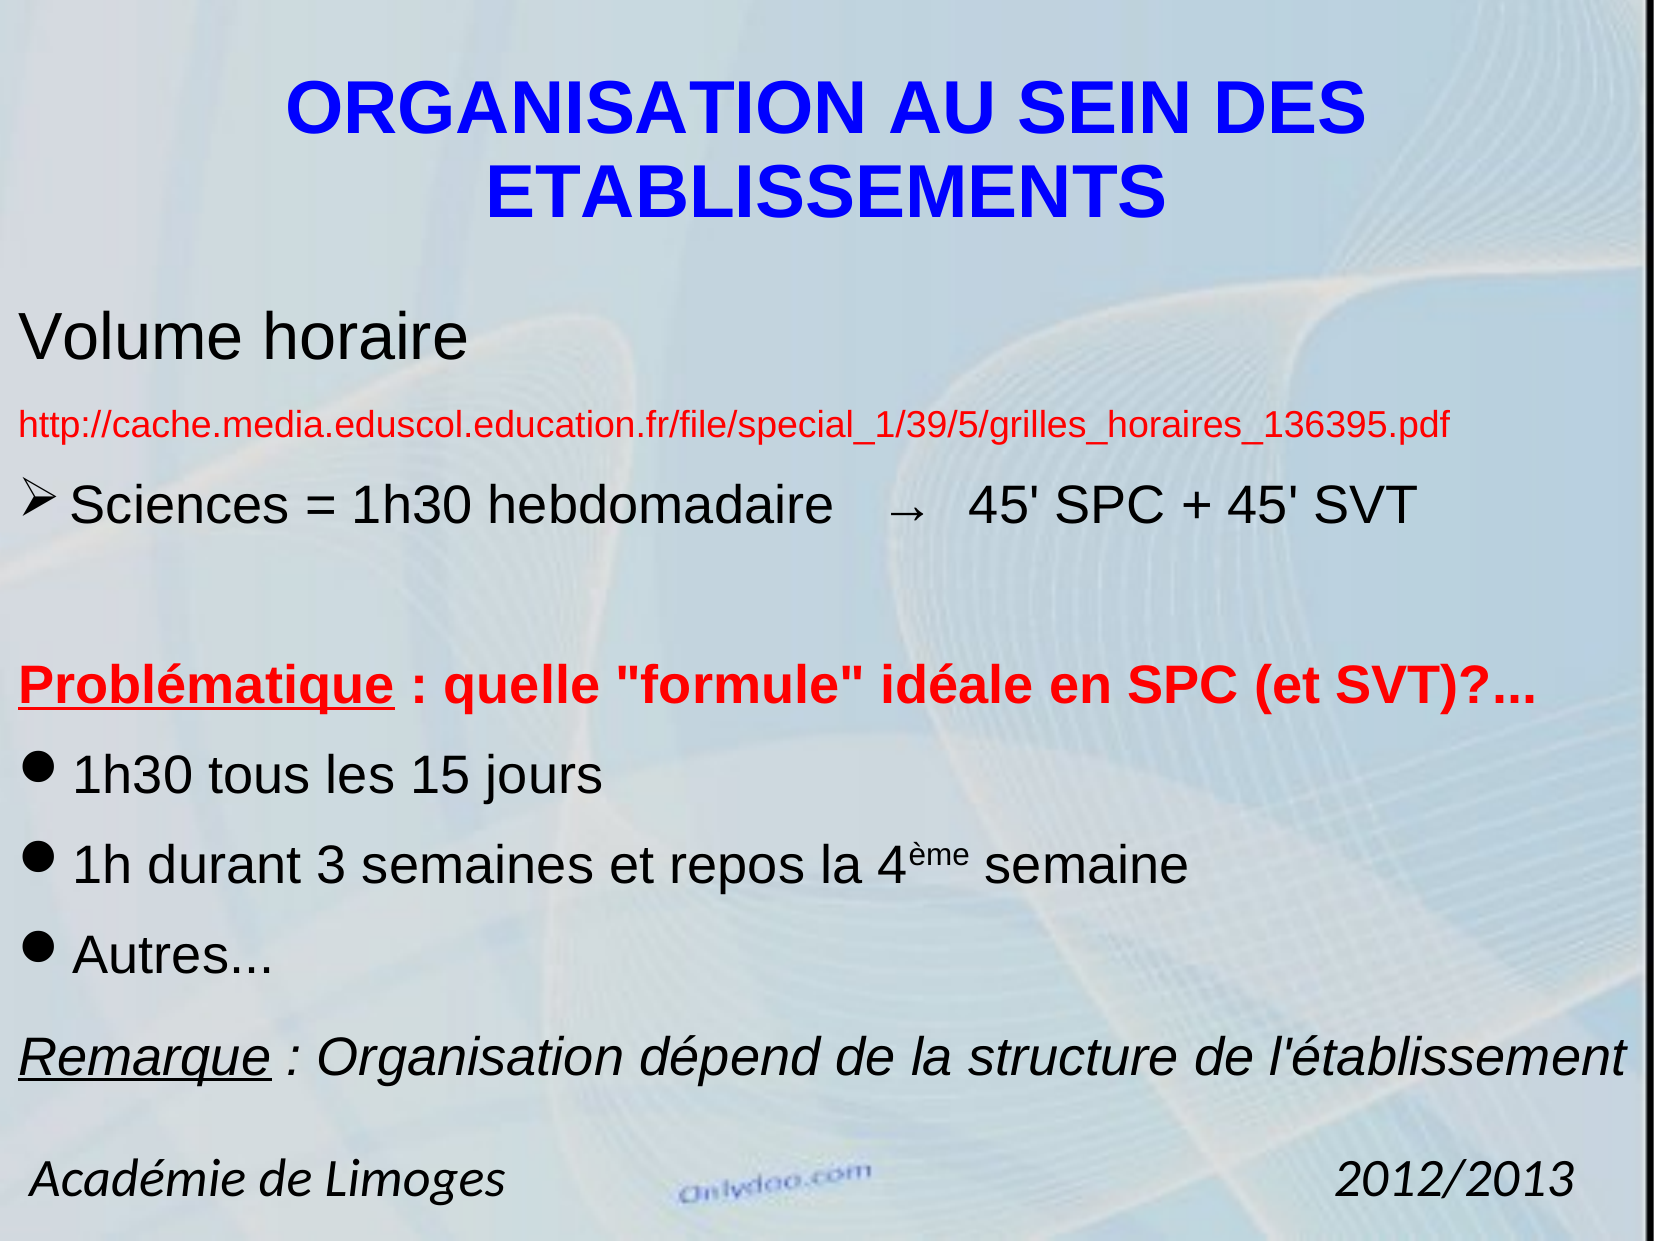

ORGANISATION AU SEIN DES ETABLISSEMENTS
Volume horaire
http://cache.media.eduscol.education.fr/file/special_1/39/5/grilles_horaires_136395.pdf
Sciences = 1h30 hebdomadaire	→ 	 45' SPC + 45' SVT
Problématique : quelle "formule" idéale en SPC (et SVT)?...
1h30 tous les 15 jours
1h durant 3 semaines et repos la 4ème semaine
Autres...
Remarque : Organisation dépend de la structure de l'établissement
Académie de Limoges							2012/2013